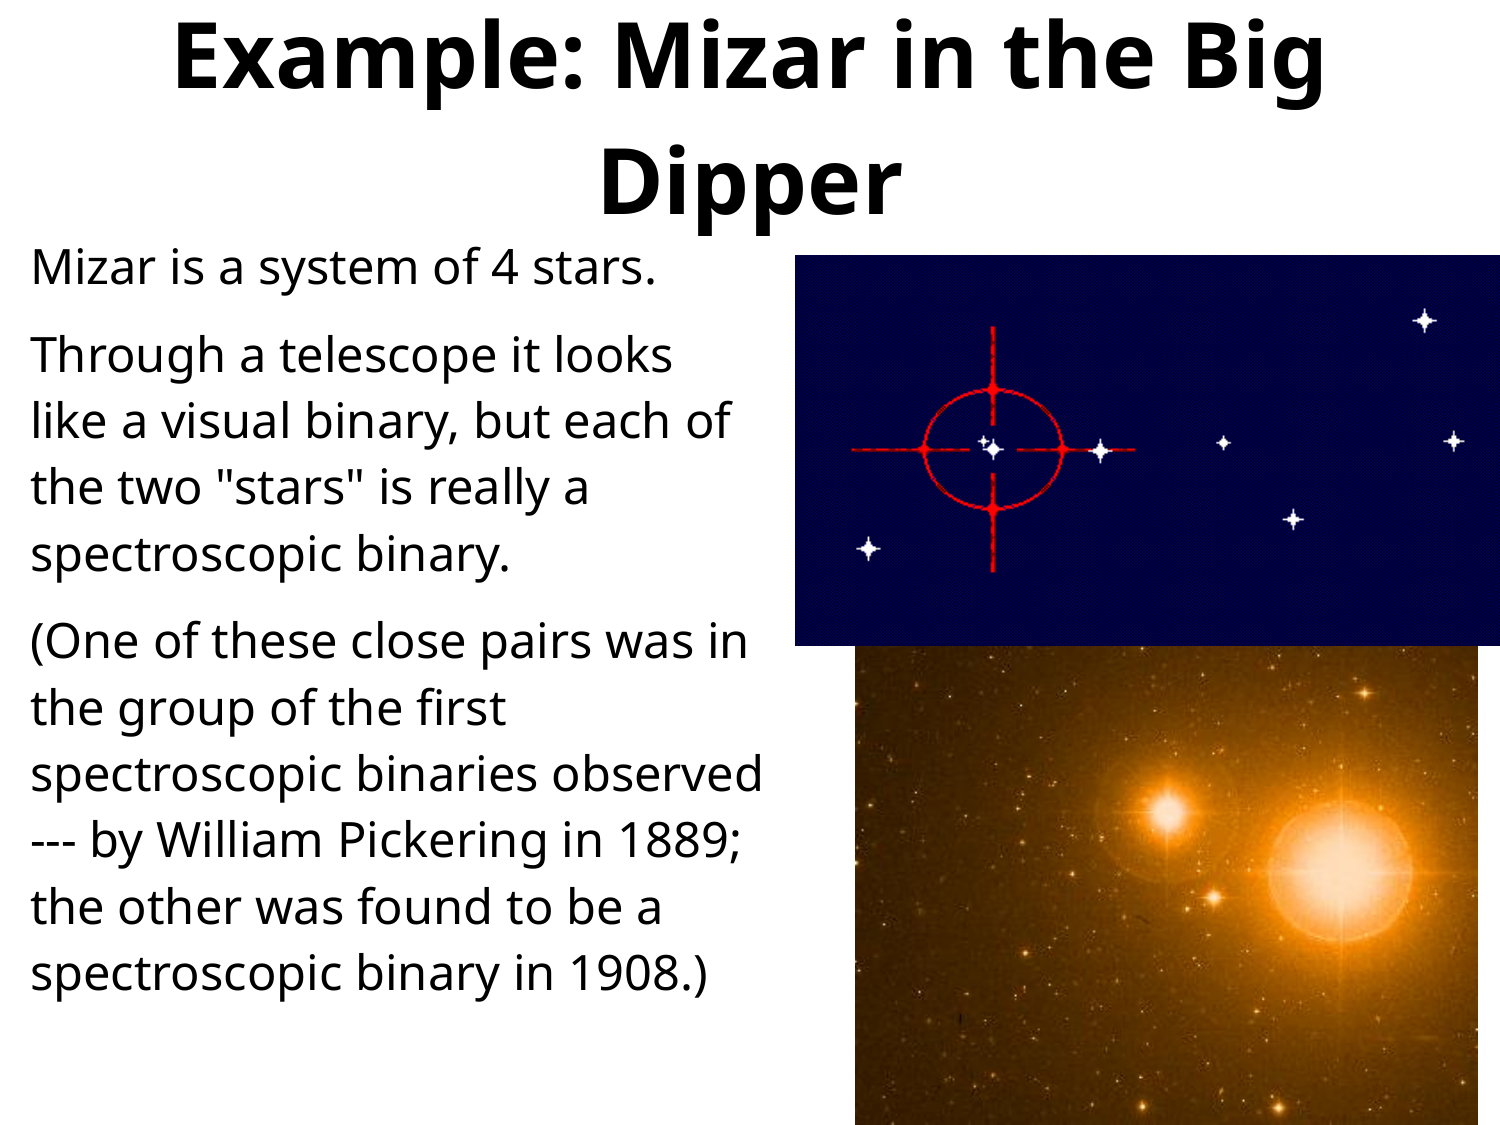

# Example: Mizar in the Big Dipper
Mizar is a system of 4 stars.
Through a telescope it looks like a visual binary, but each of the two "stars" is really a spectroscopic binary.
(One of these close pairs was in the group of the first spectroscopic binaries observed --- by William Pickering in 1889; the other was found to be a spectroscopic binary in 1908.)